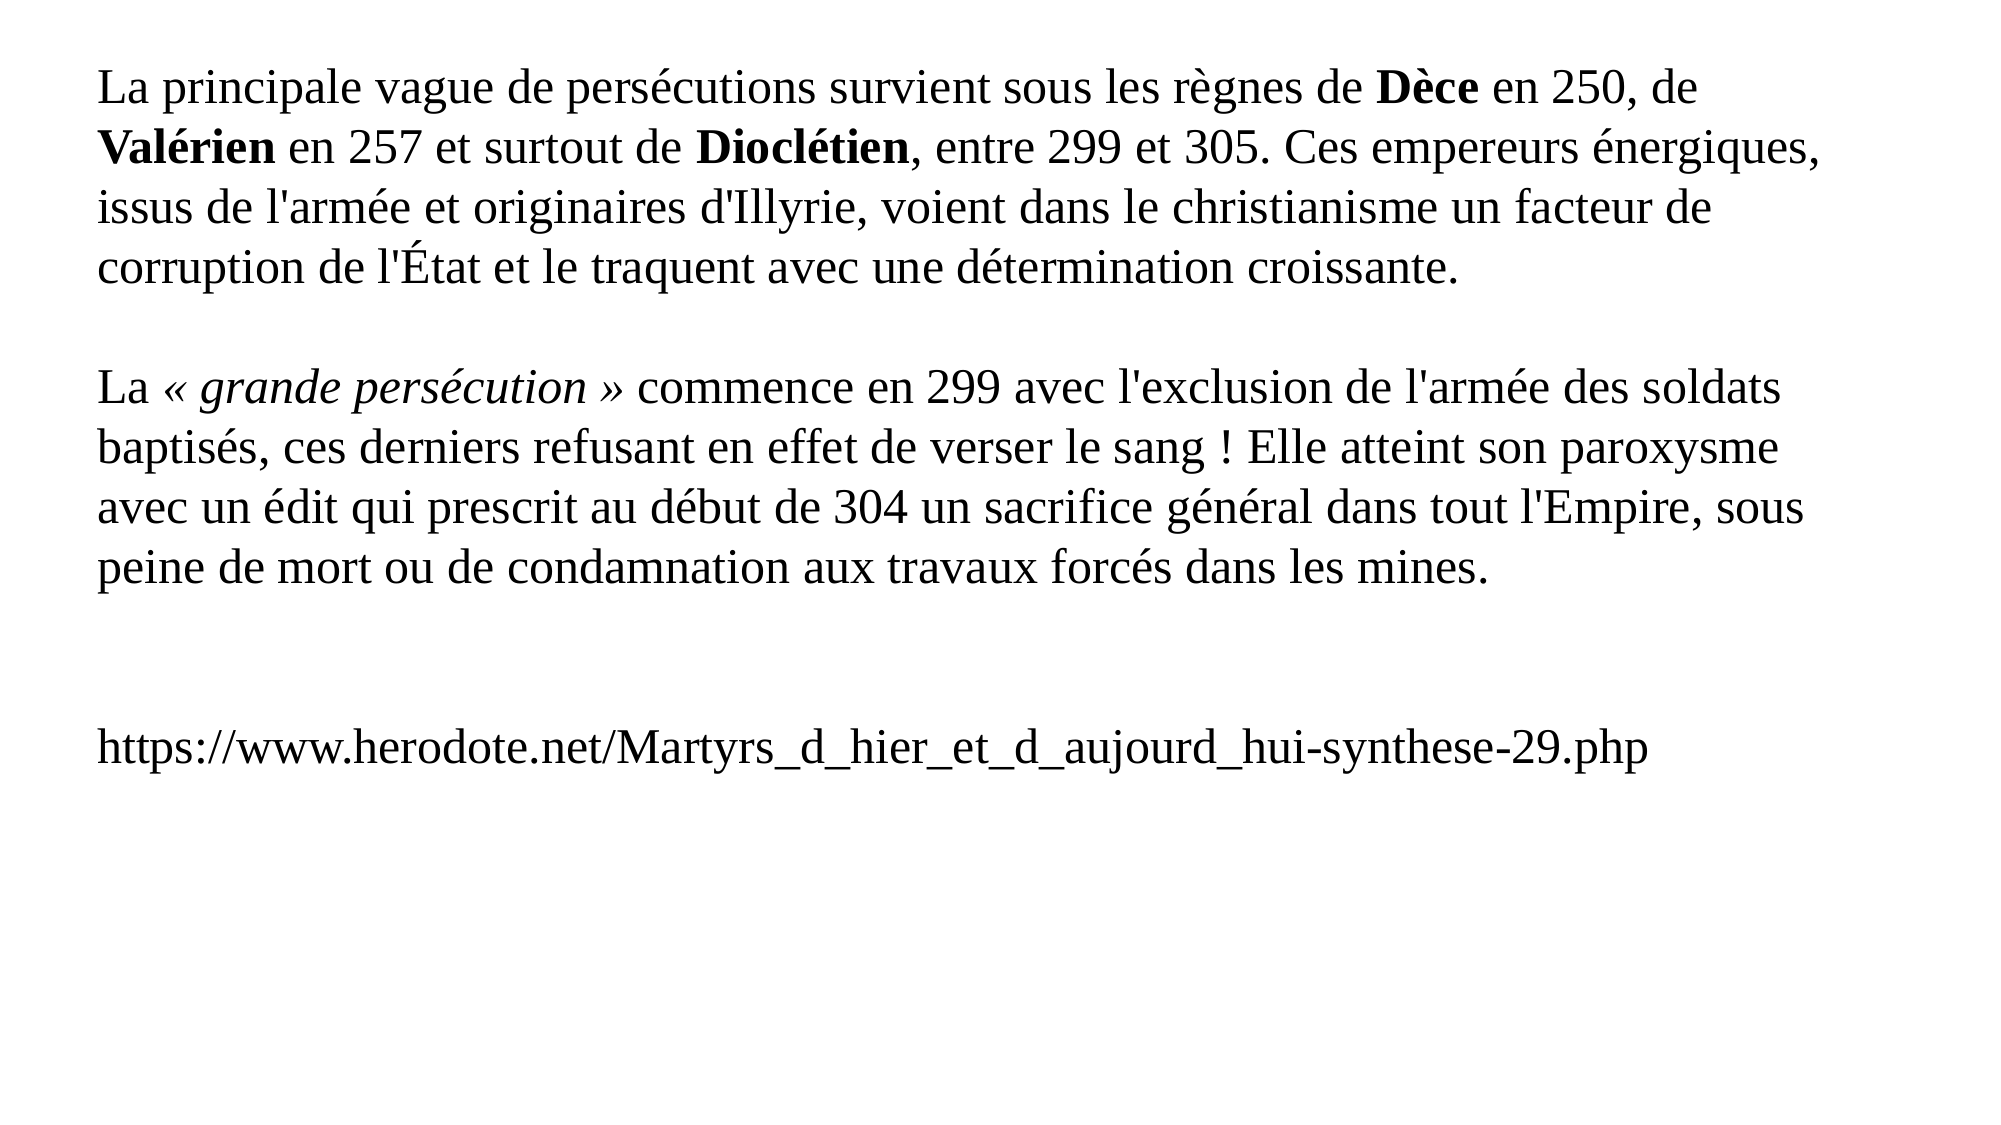

La principale vague de persécutions survient sous les règnes de Dèce en 250, de Valérien en 257 et surtout de Dioclétien, entre 299 et 305. Ces empereurs énergiques, issus de l'armée et originaires d'Illyrie, voient dans le christianisme un facteur de corruption de l'État et le traquent avec une détermination croissante.
La « grande persécution » commence en 299 avec l'exclusion de l'armée des soldats baptisés, ces derniers refusant en effet de verser le sang ! Elle atteint son paroxysme avec un édit qui prescrit au début de 304 un sacrifice général dans tout l'Empire, sous peine de mort ou de condamnation aux travaux forcés dans les mines.
https://www.herodote.net/Martyrs_d_hier_et_d_aujourd_hui-synthese-29.php